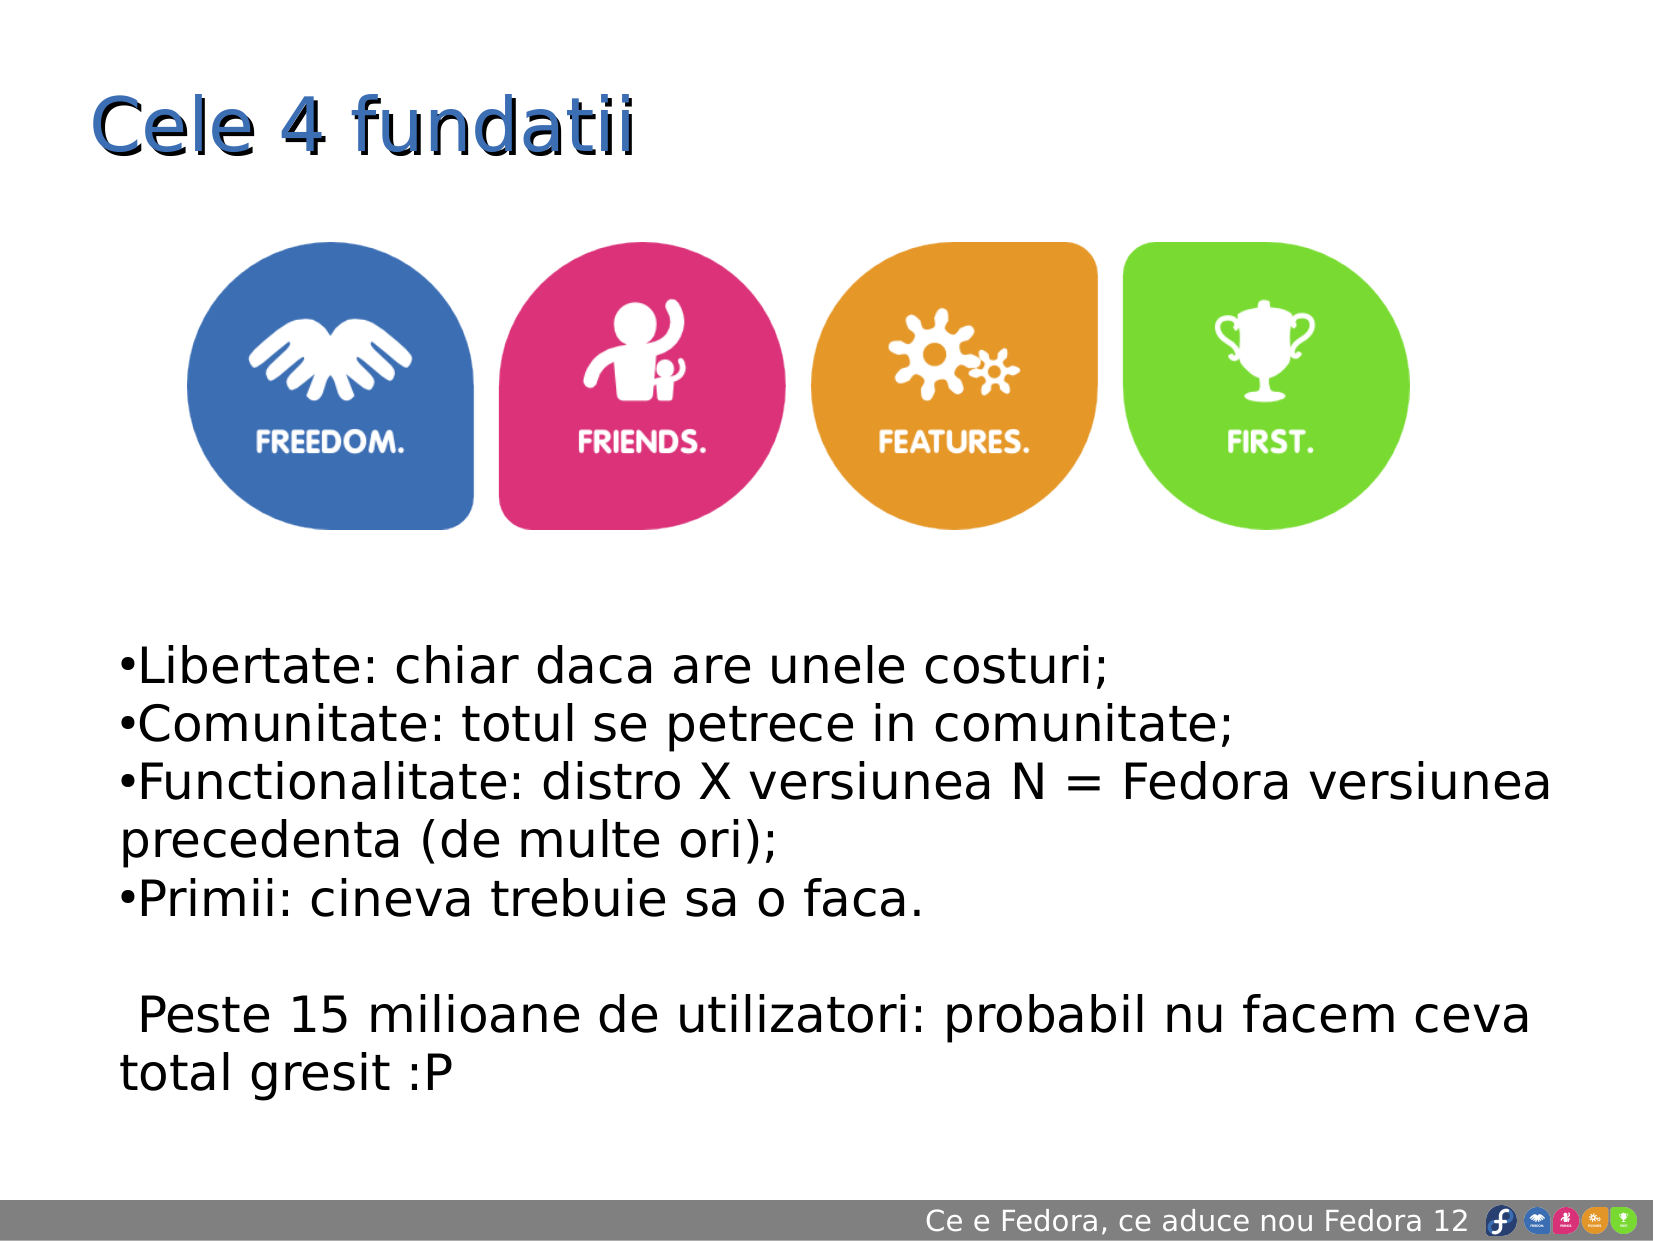

Cele 4 fundatii
Libertate: chiar daca are unele costuri;
Comunitate: totul se petrece in comunitate;
Functionalitate: distro X versiunea N = Fedora versiunea precedenta (de multe ori);
Primii: cineva trebuie sa o faca.
Peste 15 milioane de utilizatori: probabil nu facem ceva total gresit :P
Ce e Fedora, ce aduce nou Fedora 12